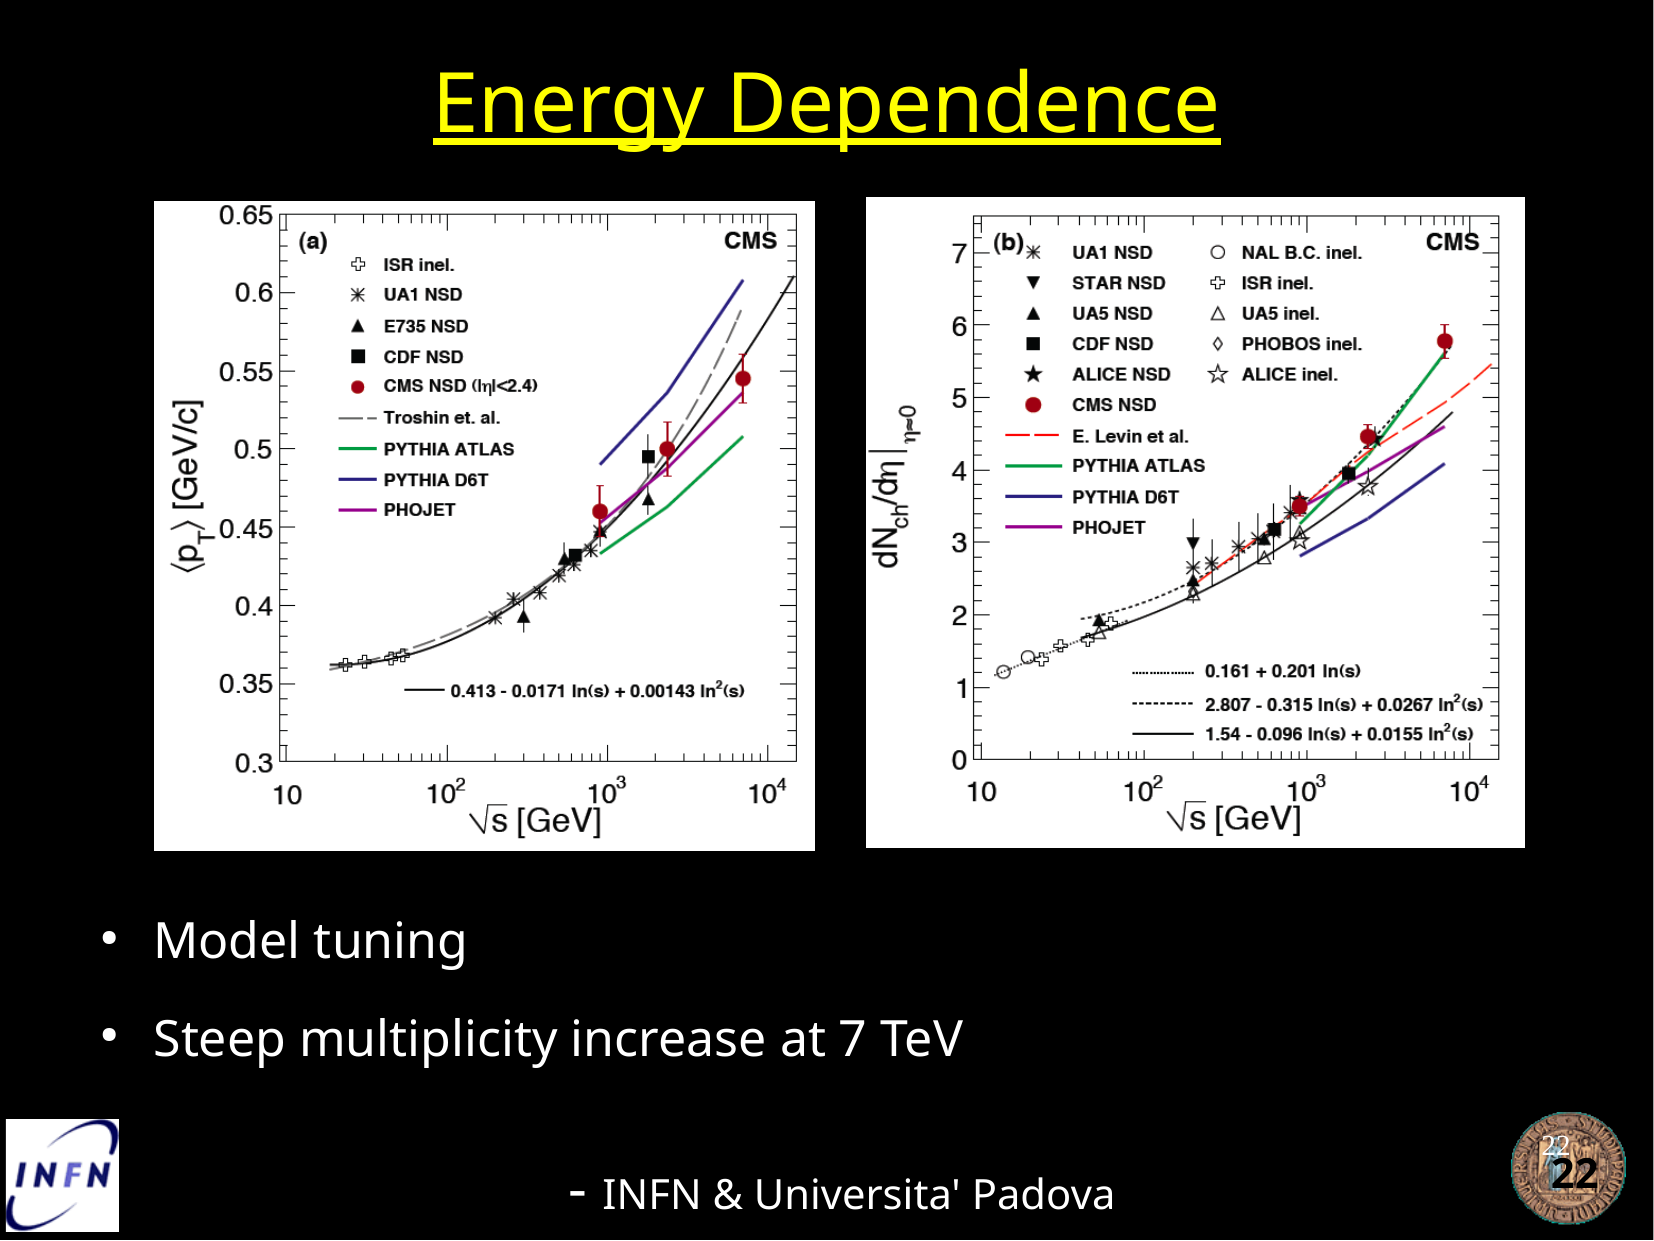

# Energy Dependence
Model tuning
Steep multiplicity increase at 7 TeV
22